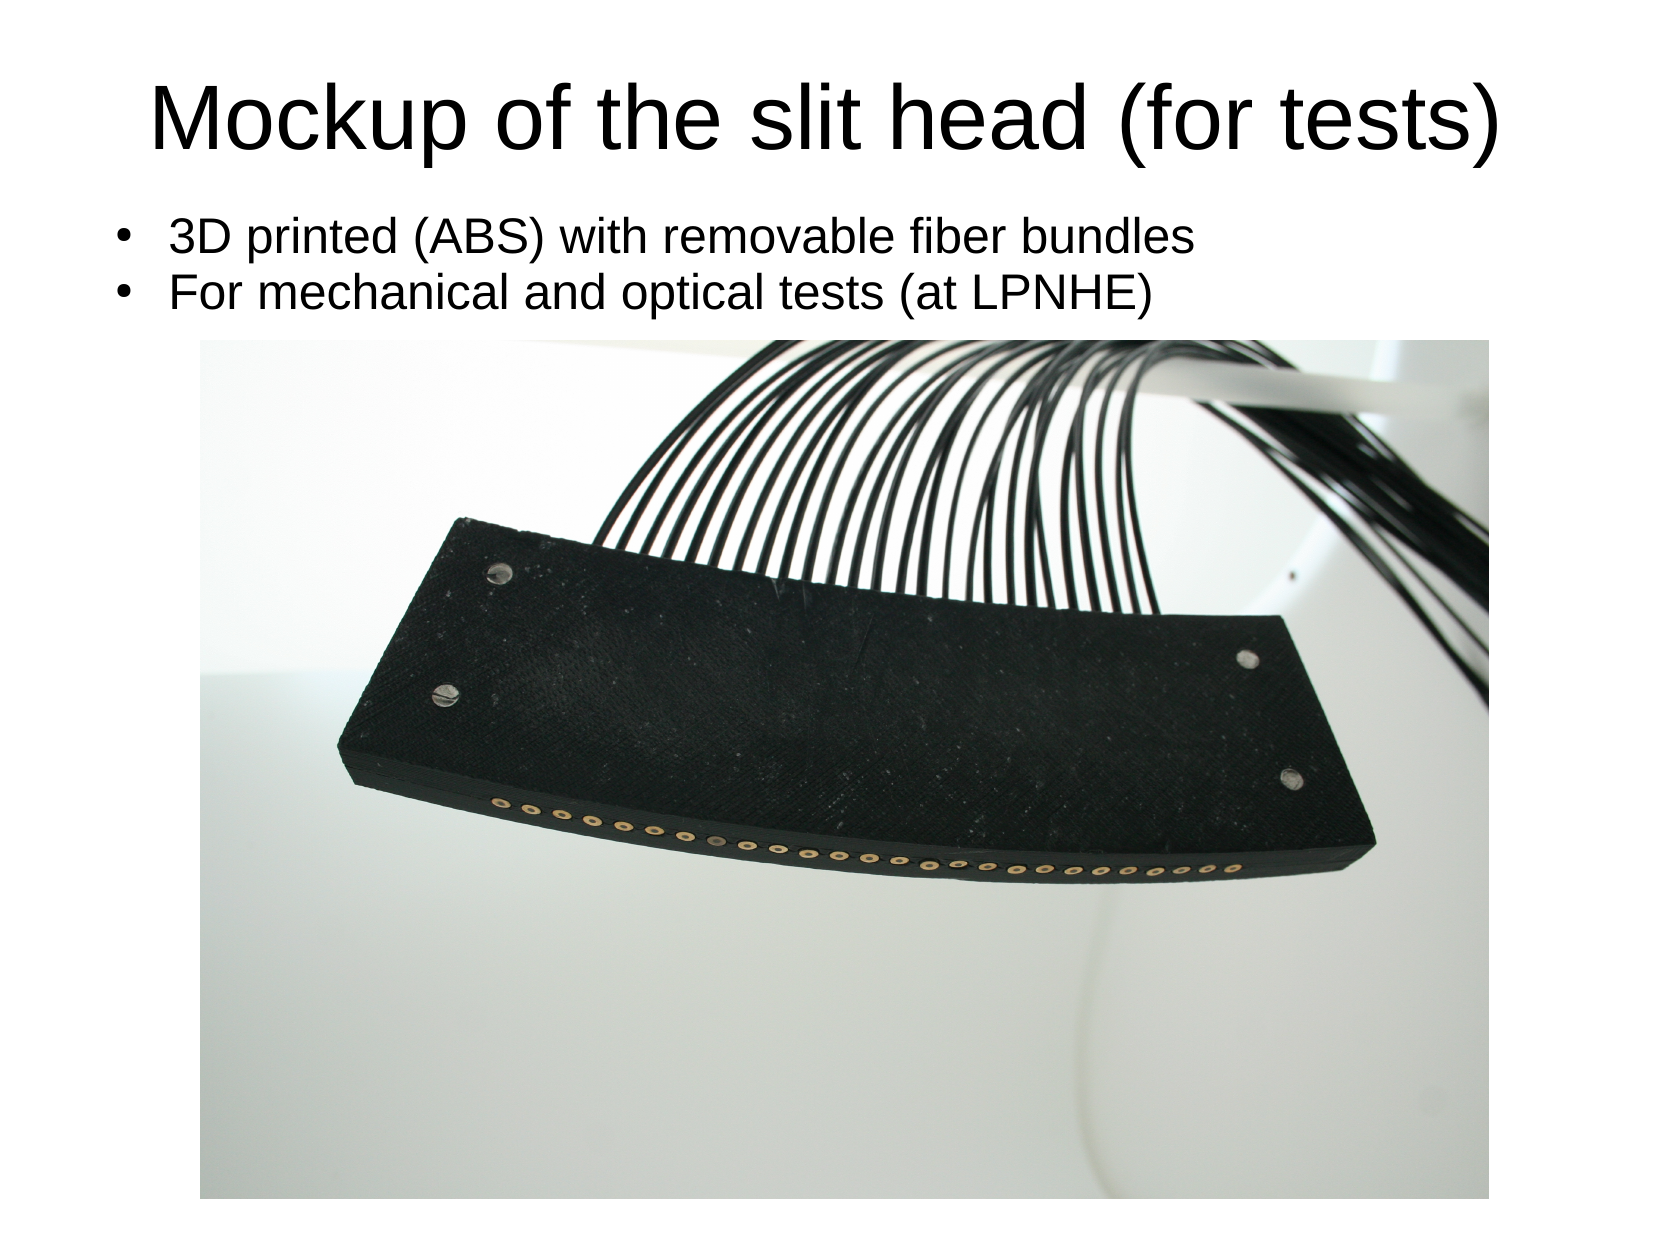

# Mockup of the slit head (for tests)
3D printed (ABS) with removable fiber bundles
For mechanical and optical tests (at LPNHE)